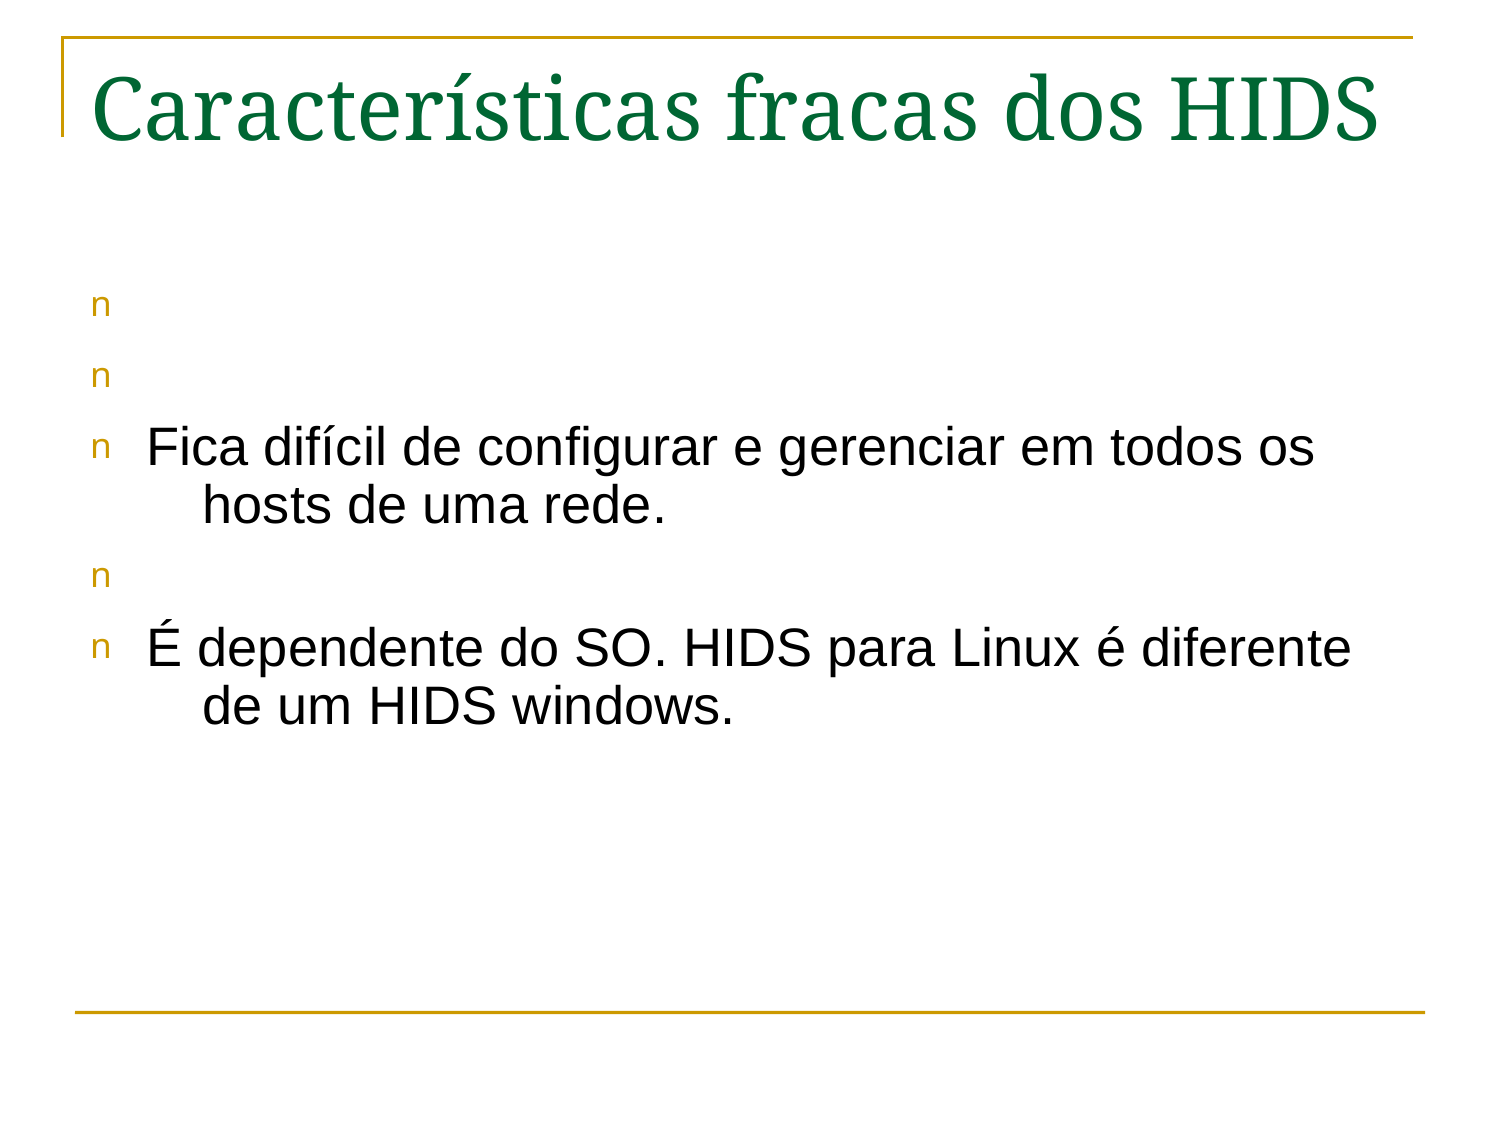

# Características fracas dos HIDS
Fica difícil de configurar e gerenciar em todos os hosts de uma rede.
É dependente do SO. HIDS para Linux é diferente de um HIDS windows.